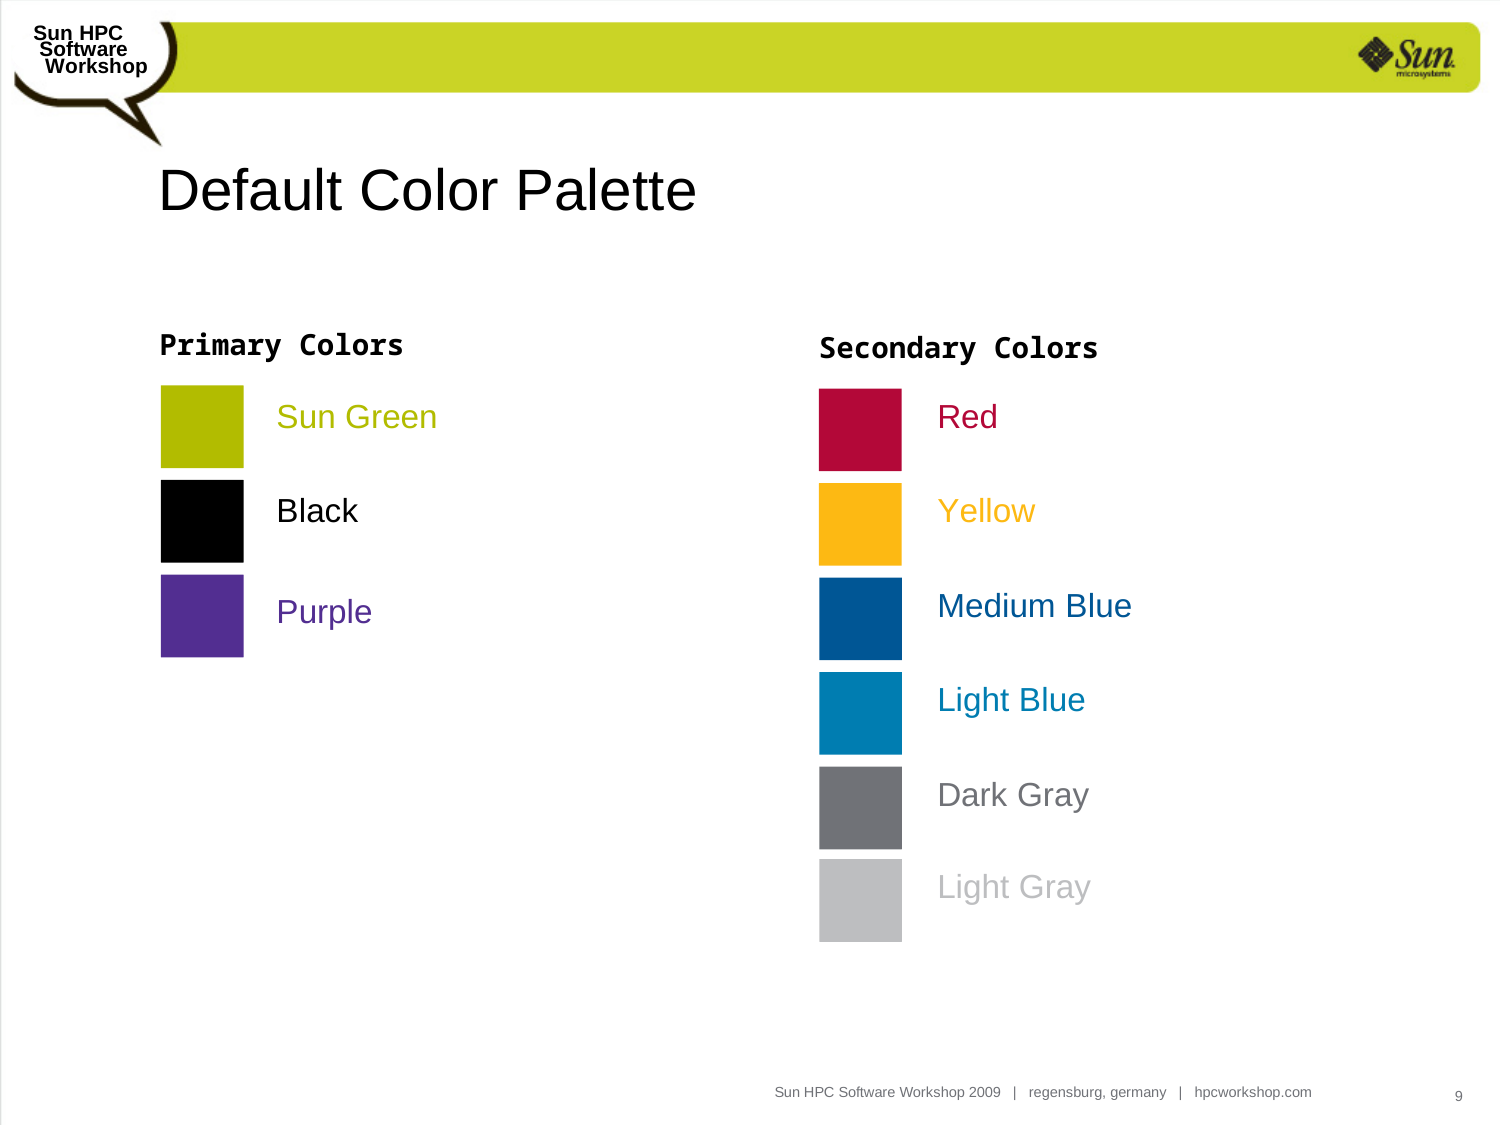

# Default Color Palette
Primary Colors
Secondary Colors
Sun Green
Red
Black
Yellow
Medium Blue
Purple
Light Blue
Dark Gray
Light Gray